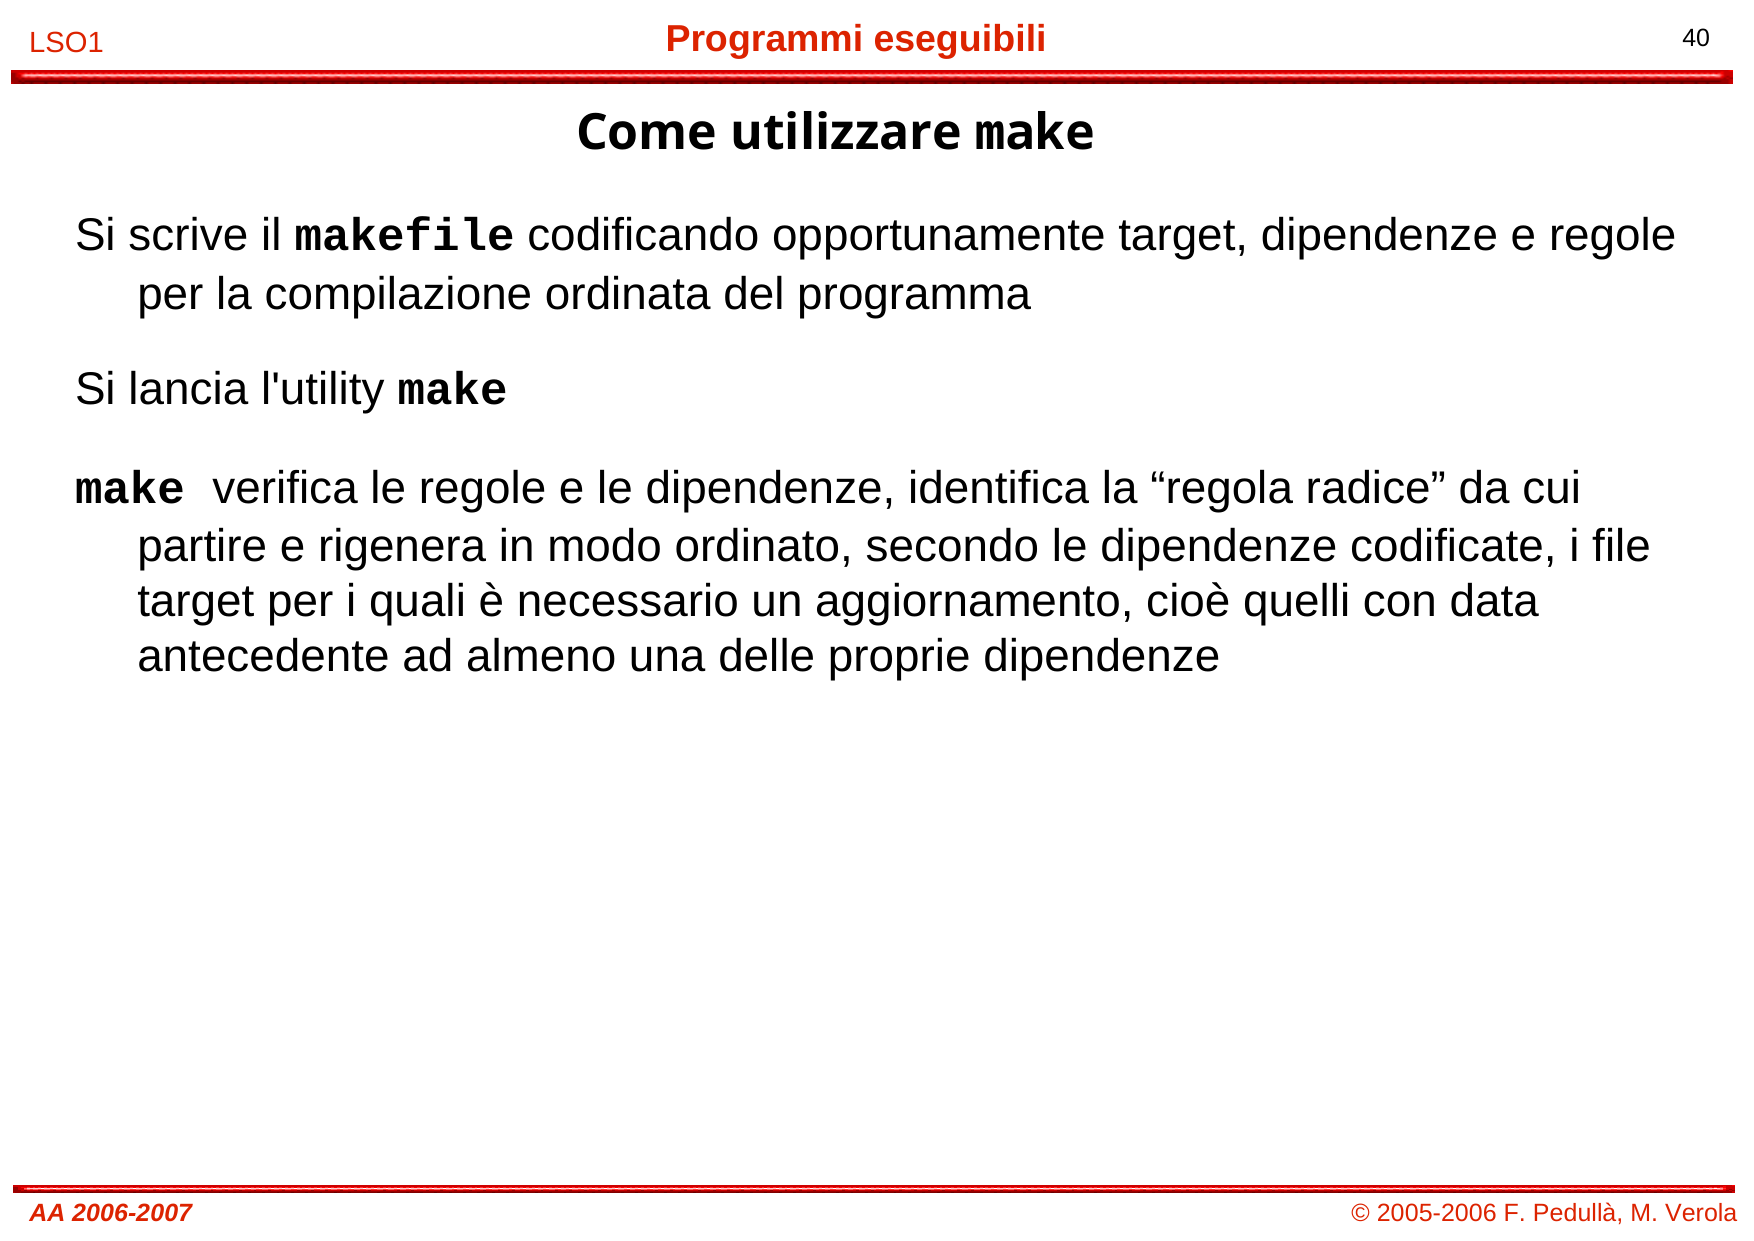

# Come utilizzare make
Si scrive il makefile codificando opportunamente target, dipendenze e regole per la compilazione ordinata del programma
Si lancia l'utility make
make verifica le regole e le dipendenze, identifica la “regola radice” da cui partire e rigenera in modo ordinato, secondo le dipendenze codificate, i file target per i quali è necessario un aggiornamento, cioè quelli con data antecedente ad almeno una delle proprie dipendenze